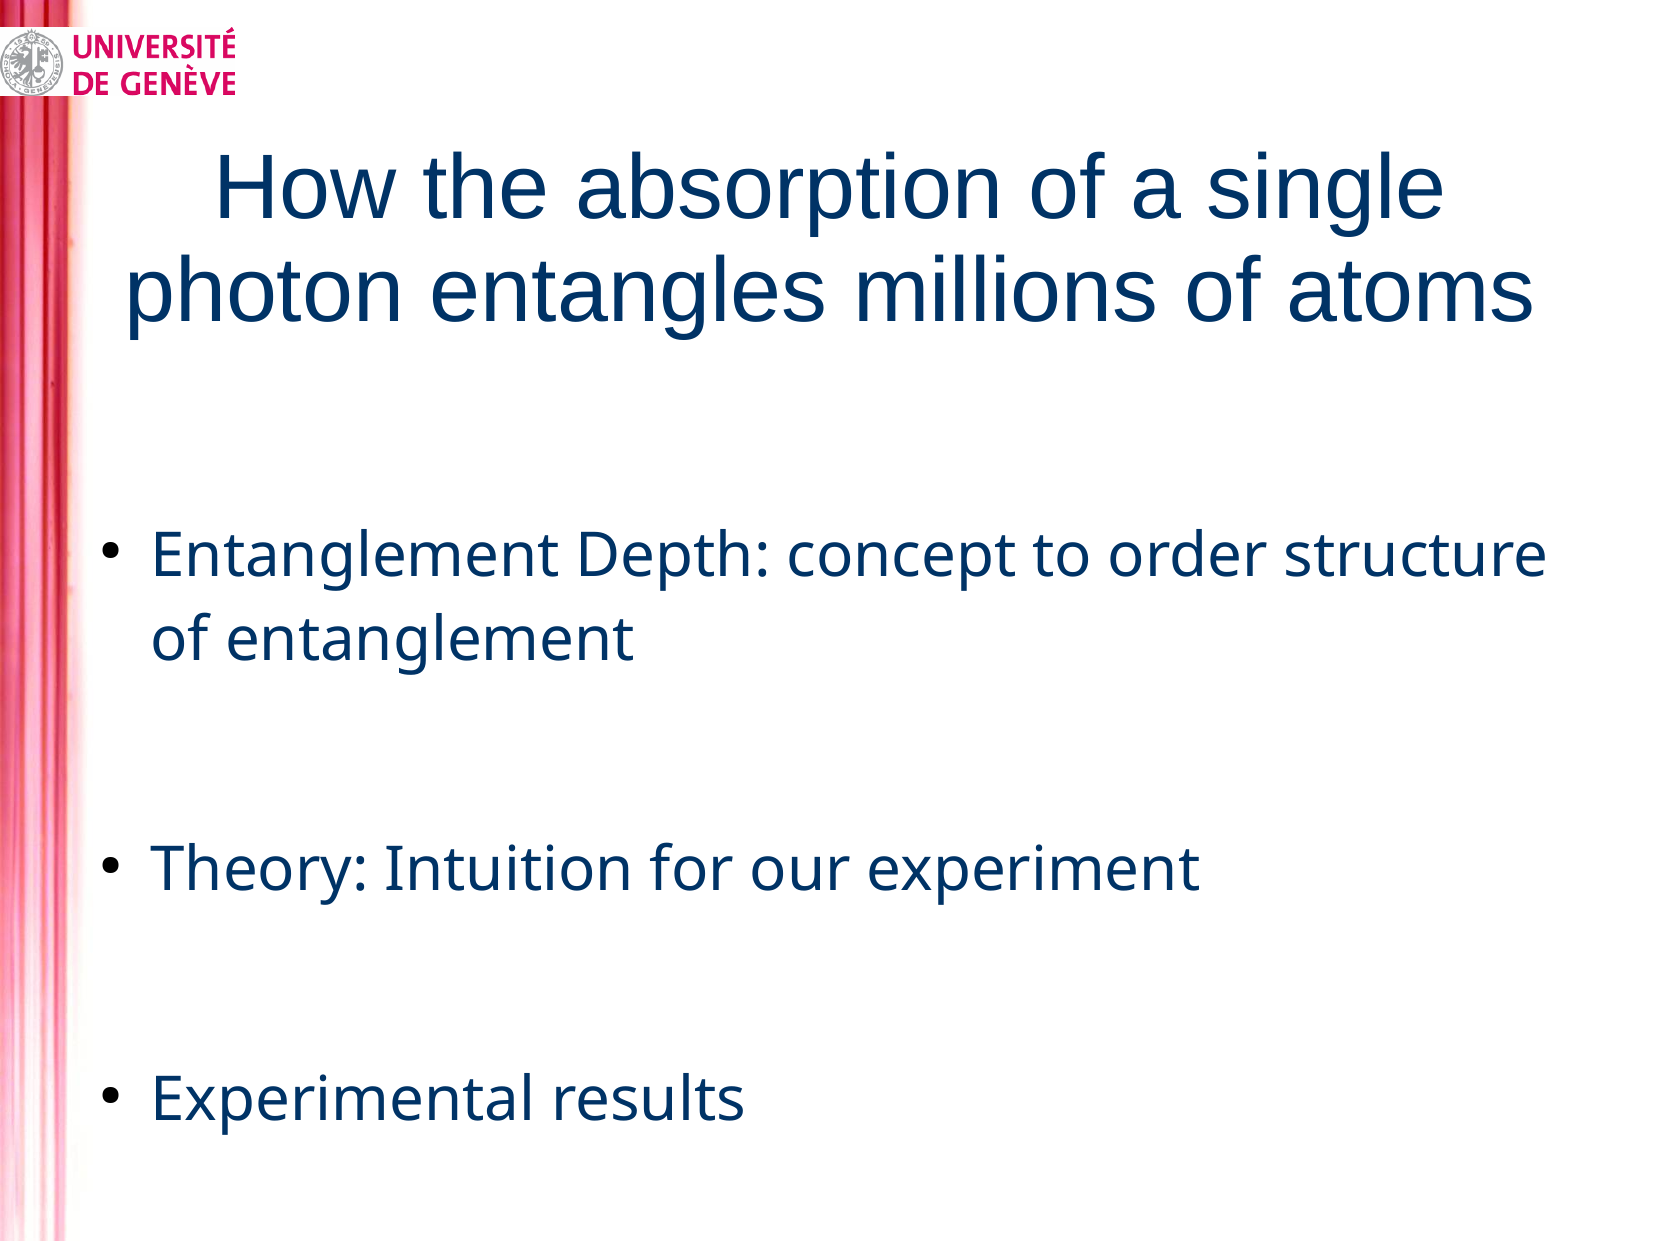

# How the absorption of a single photon entangles millions of atoms
Entanglement Depth: concept to order structure of entanglement
Theory: Intuition for our experiment
Experimental results